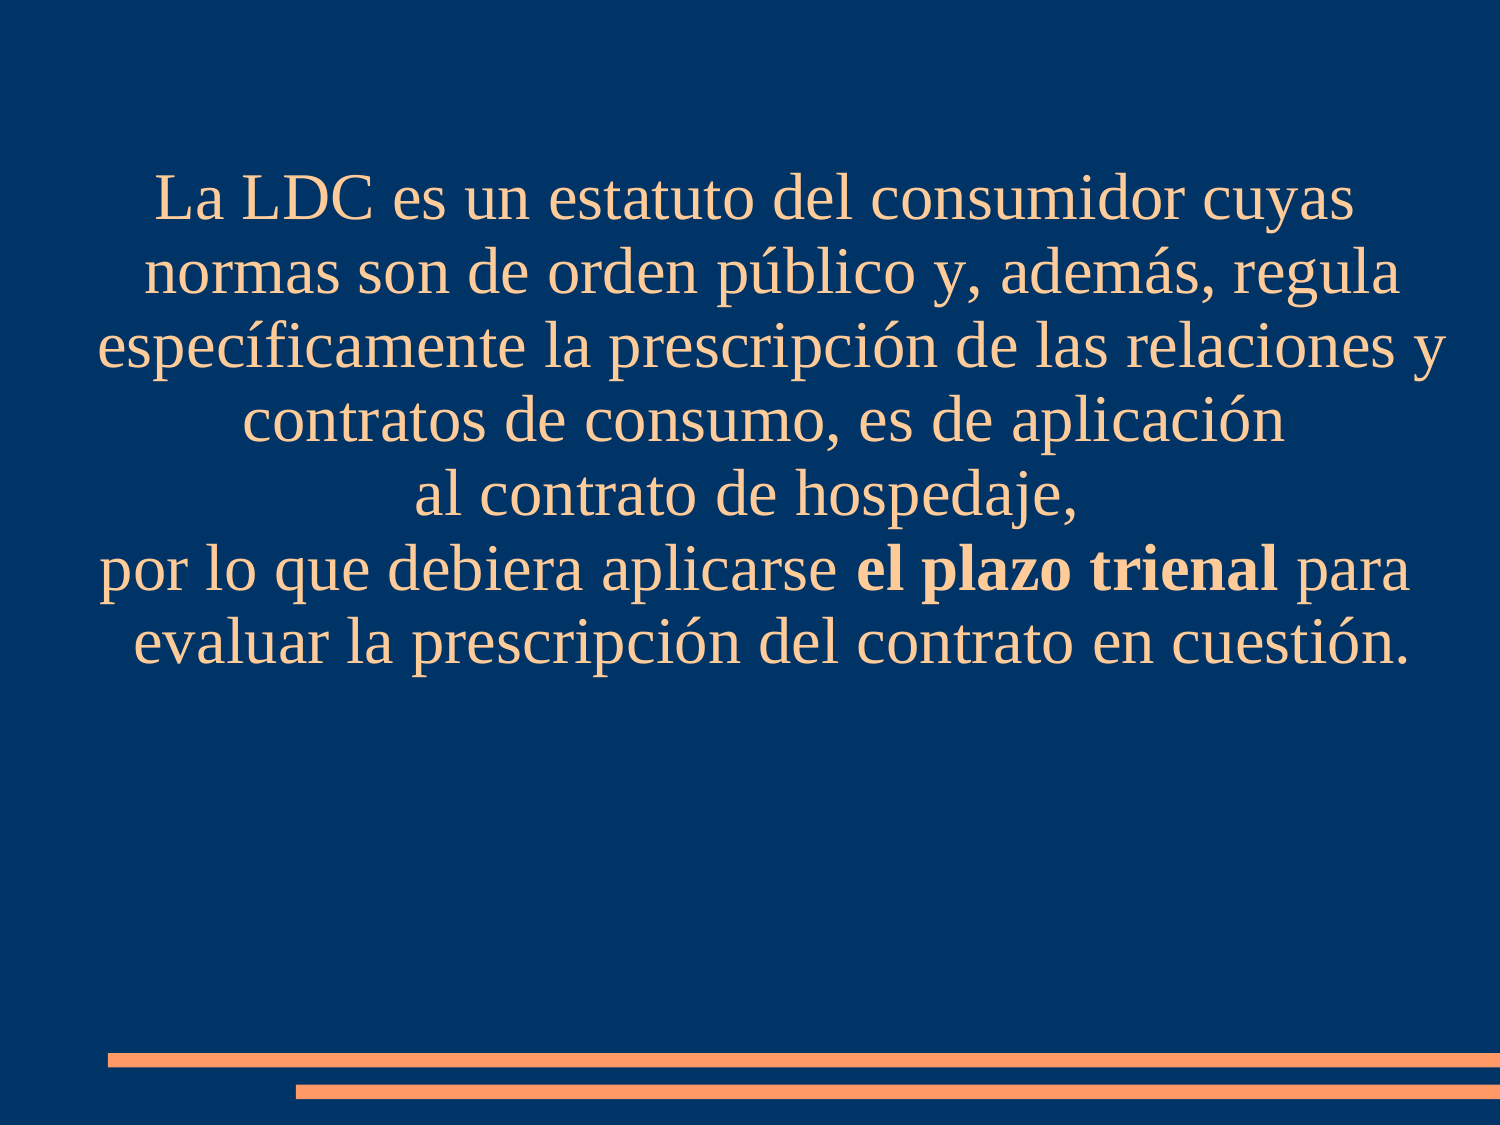

# La LDC es un estatuto del consumidor cuyas normas son de orden público y, además, regula específicamente la prescripción de las relaciones y contratos de consumo, es de aplicación
al contrato de hospedaje,
por lo que debiera aplicarse el plazo trienal para evaluar la prescripción del contrato en cuestión.